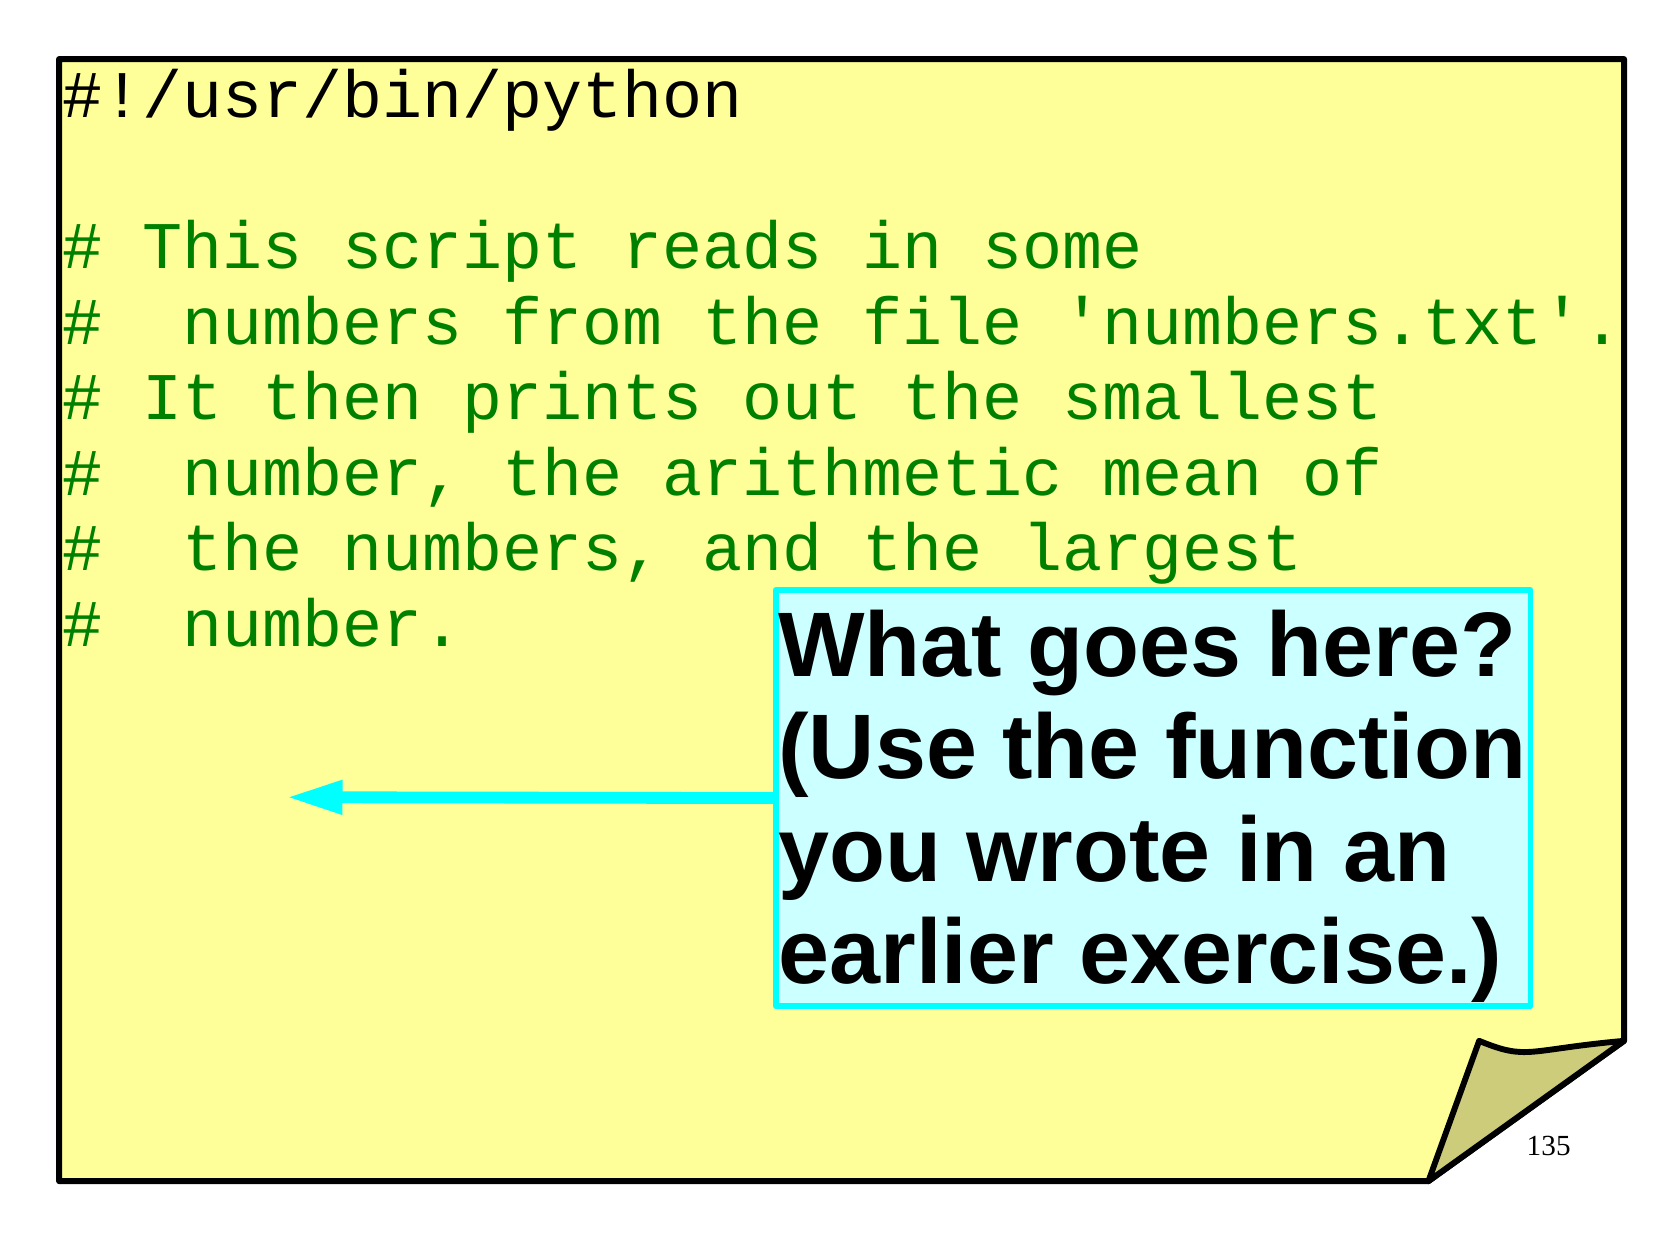

#!/usr/bin/python
# This script reads in some
# numbers from the file 'numbers.txt'.
# It then prints out the smallest
# number, the arithmetic mean of
# the numbers, and the largest
# number.
What goes here?
(Use the function
you wrote in an
earlier exercise.)
135